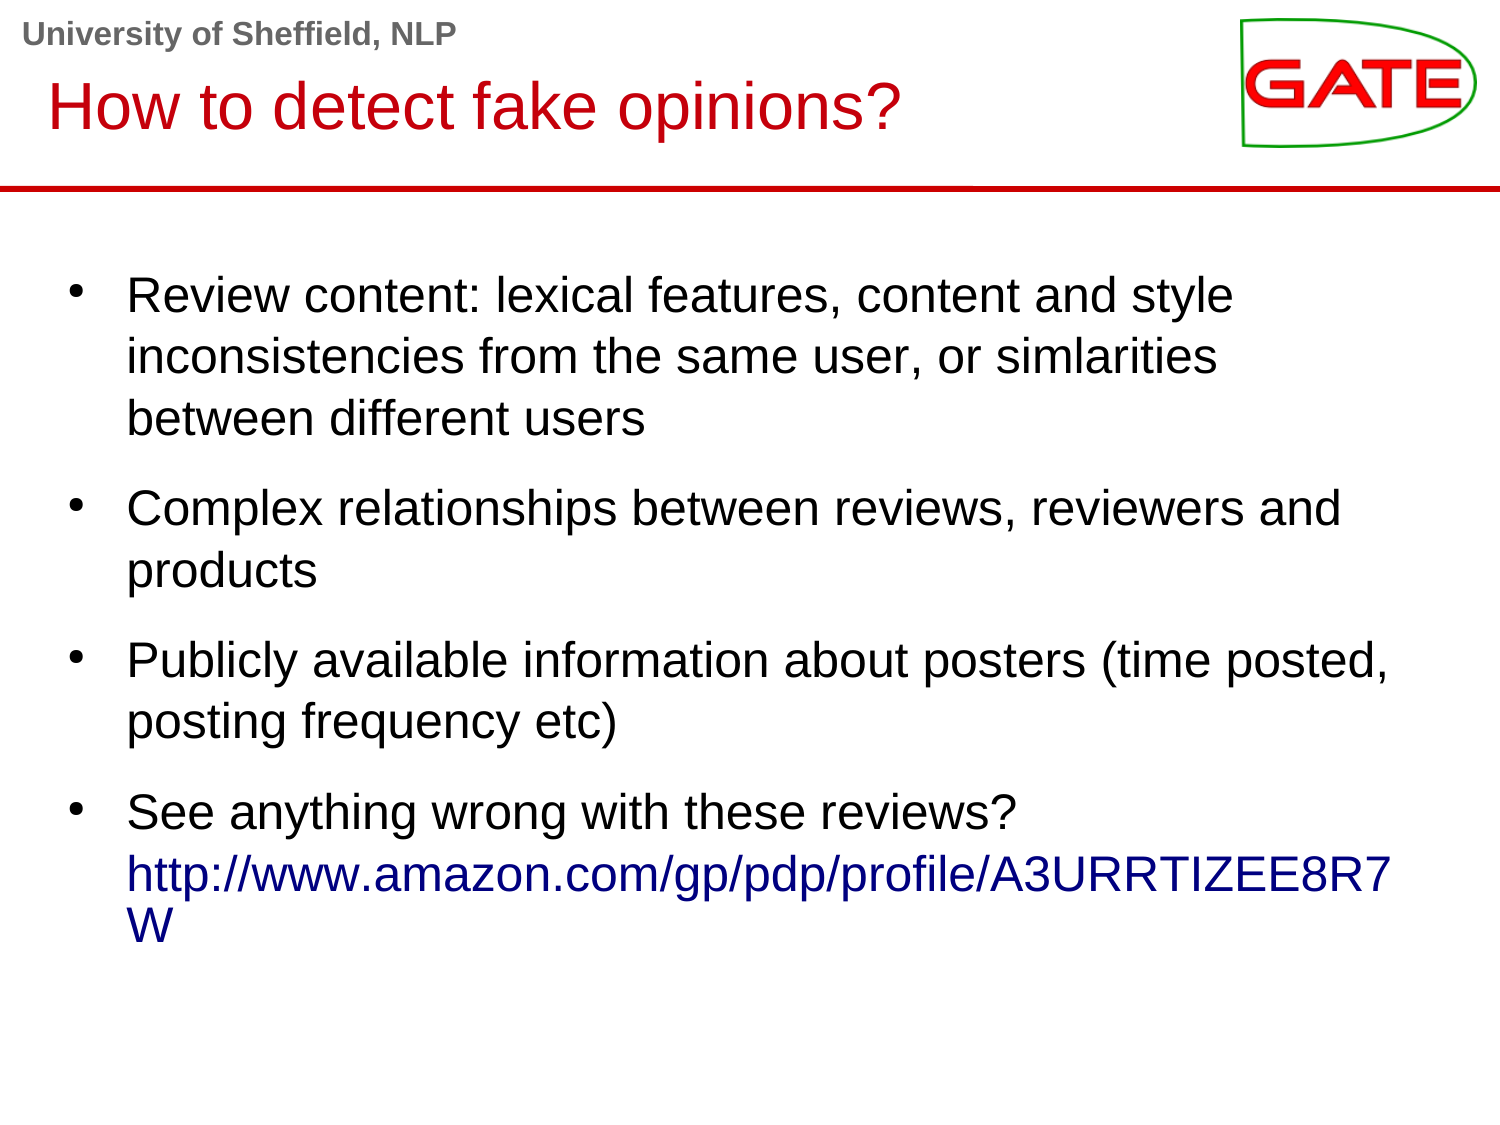

# How to detect fake opinions?
Review content: lexical features, content and style inconsistencies from the same user, or simlarities between different users
Complex relationships between reviews, reviewers and products
Publicly available information about posters (time posted, posting frequency etc)
See anything wrong with these reviews? http://www.amazon.com/gp/pdp/profile/A3URRTIZEE8R7W